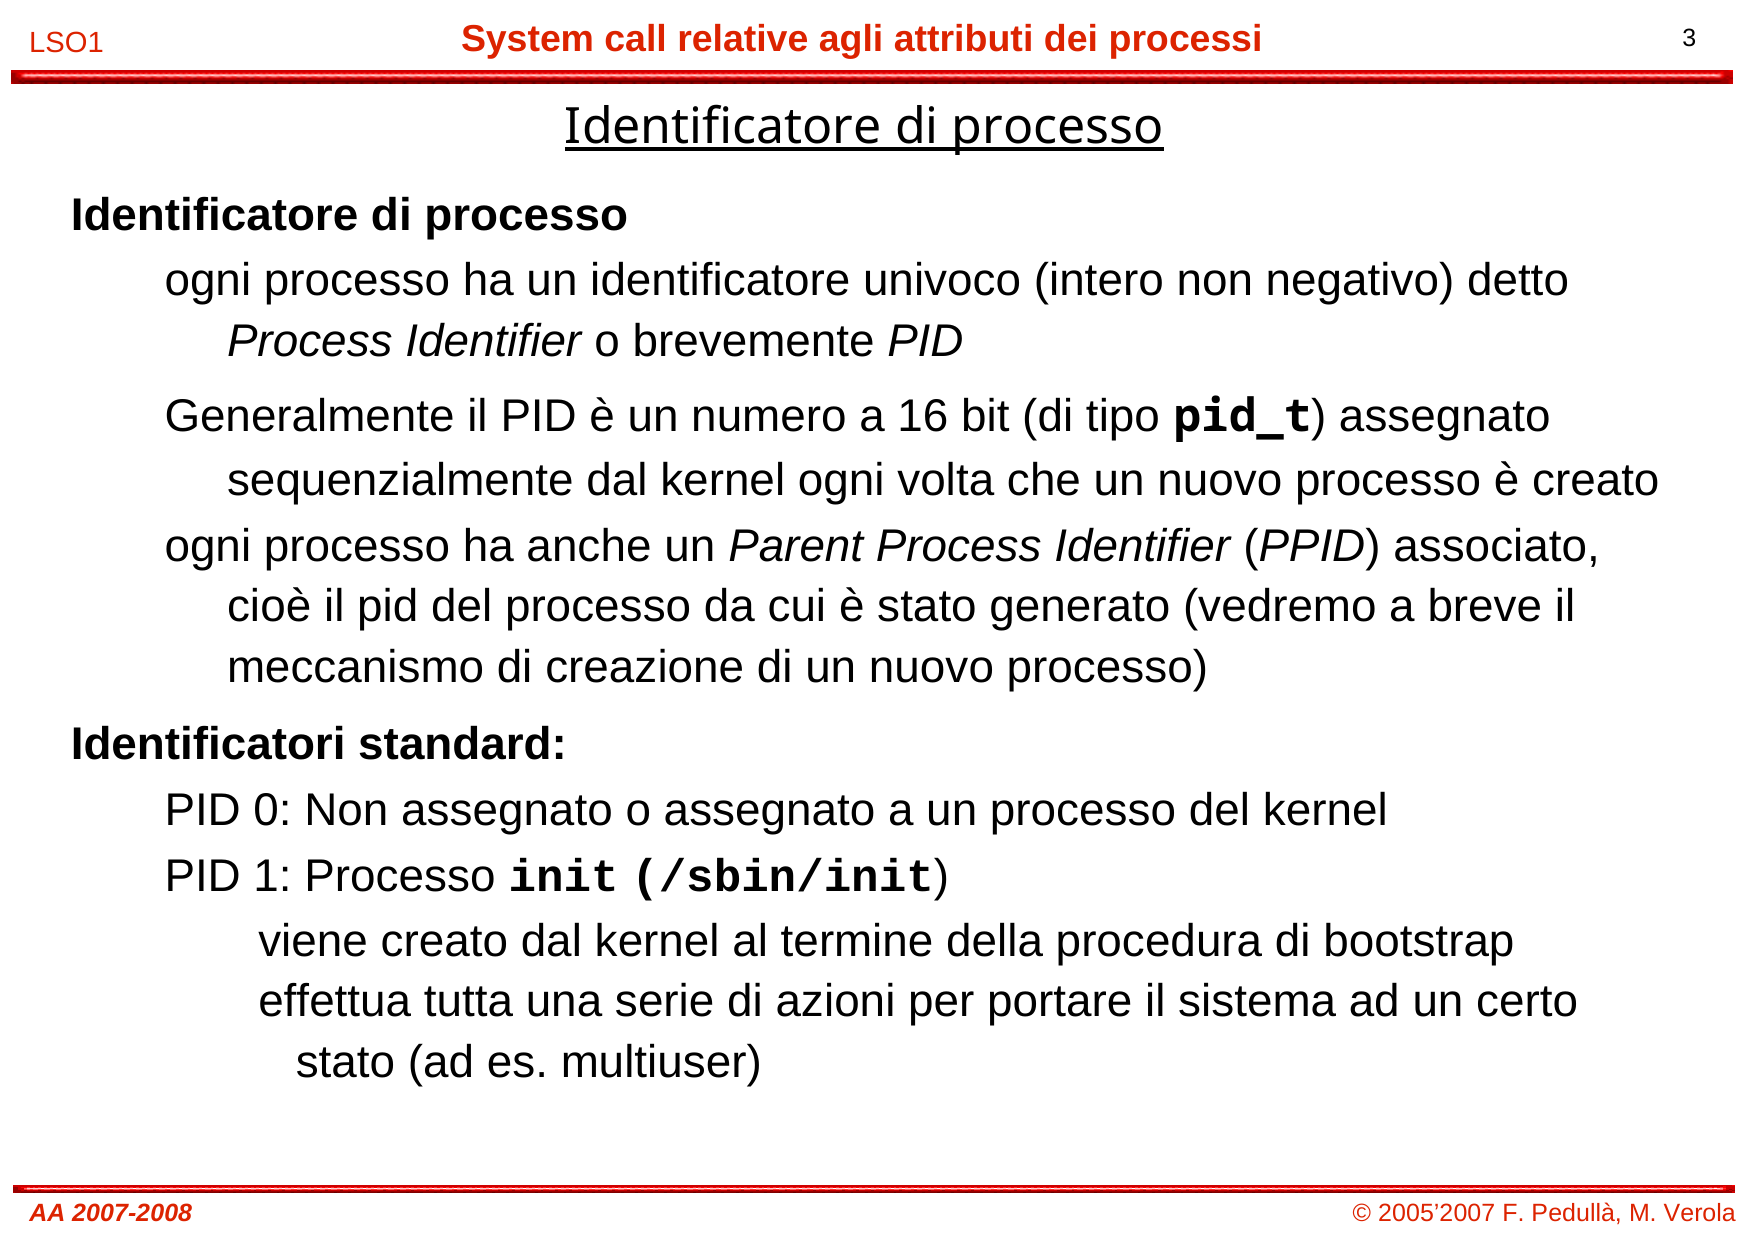

Identificatore di processo
# Identificatore di processo
ogni processo ha un identificatore univoco (intero non negativo) detto Process Identifier o brevemente PID
Generalmente il PID è un numero a 16 bit (di tipo pid_t) assegnato sequenzialmente dal kernel ogni volta che un nuovo processo è creato
ogni processo ha anche un Parent Process Identifier (PPID) associato, cioè il pid del processo da cui è stato generato (vedremo a breve il meccanismo di creazione di un nuovo processo)
Identificatori standard:
PID 0: Non assegnato o assegnato a un processo del kernel
PID 1: Processo init (/sbin/init)
viene creato dal kernel al termine della procedura di bootstrap
effettua tutta una serie di azioni per portare il sistema ad un certo stato (ad es. multiuser)